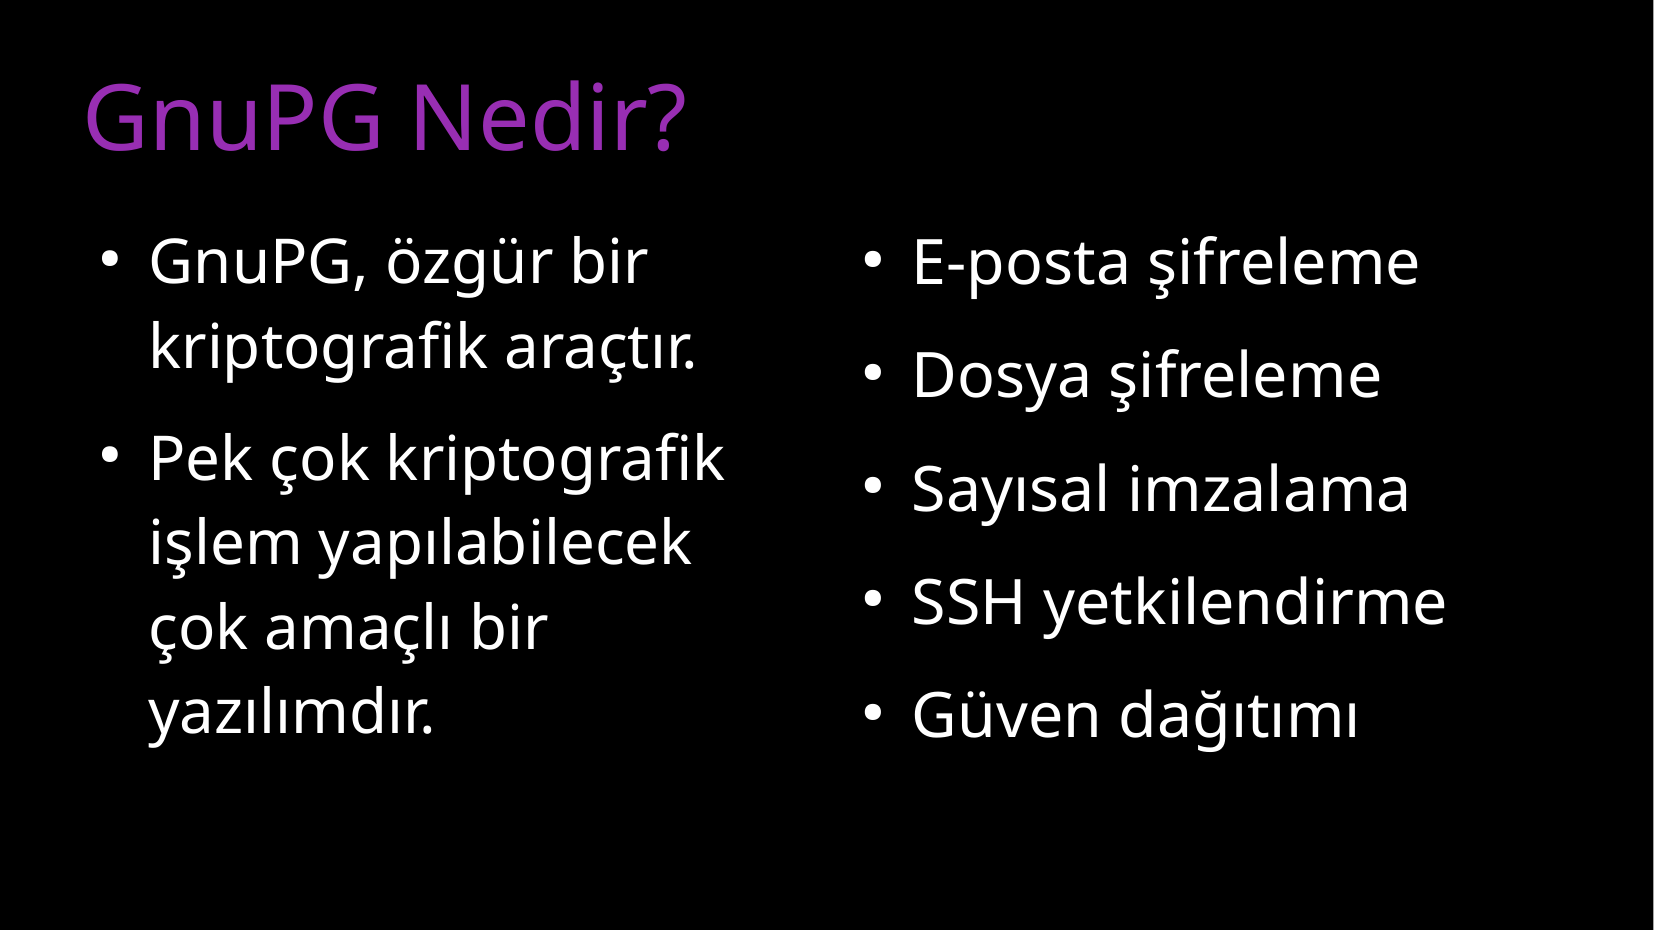

# GnuPG Nedir?
GnuPG, özgür bir kriptografik araçtır.
Pek çok kriptografik işlem yapılabilecek çok amaçlı bir yazılımdır.
E-posta şifreleme
Dosya şifreleme
Sayısal imzalama
SSH yetkilendirme
Güven dağıtımı